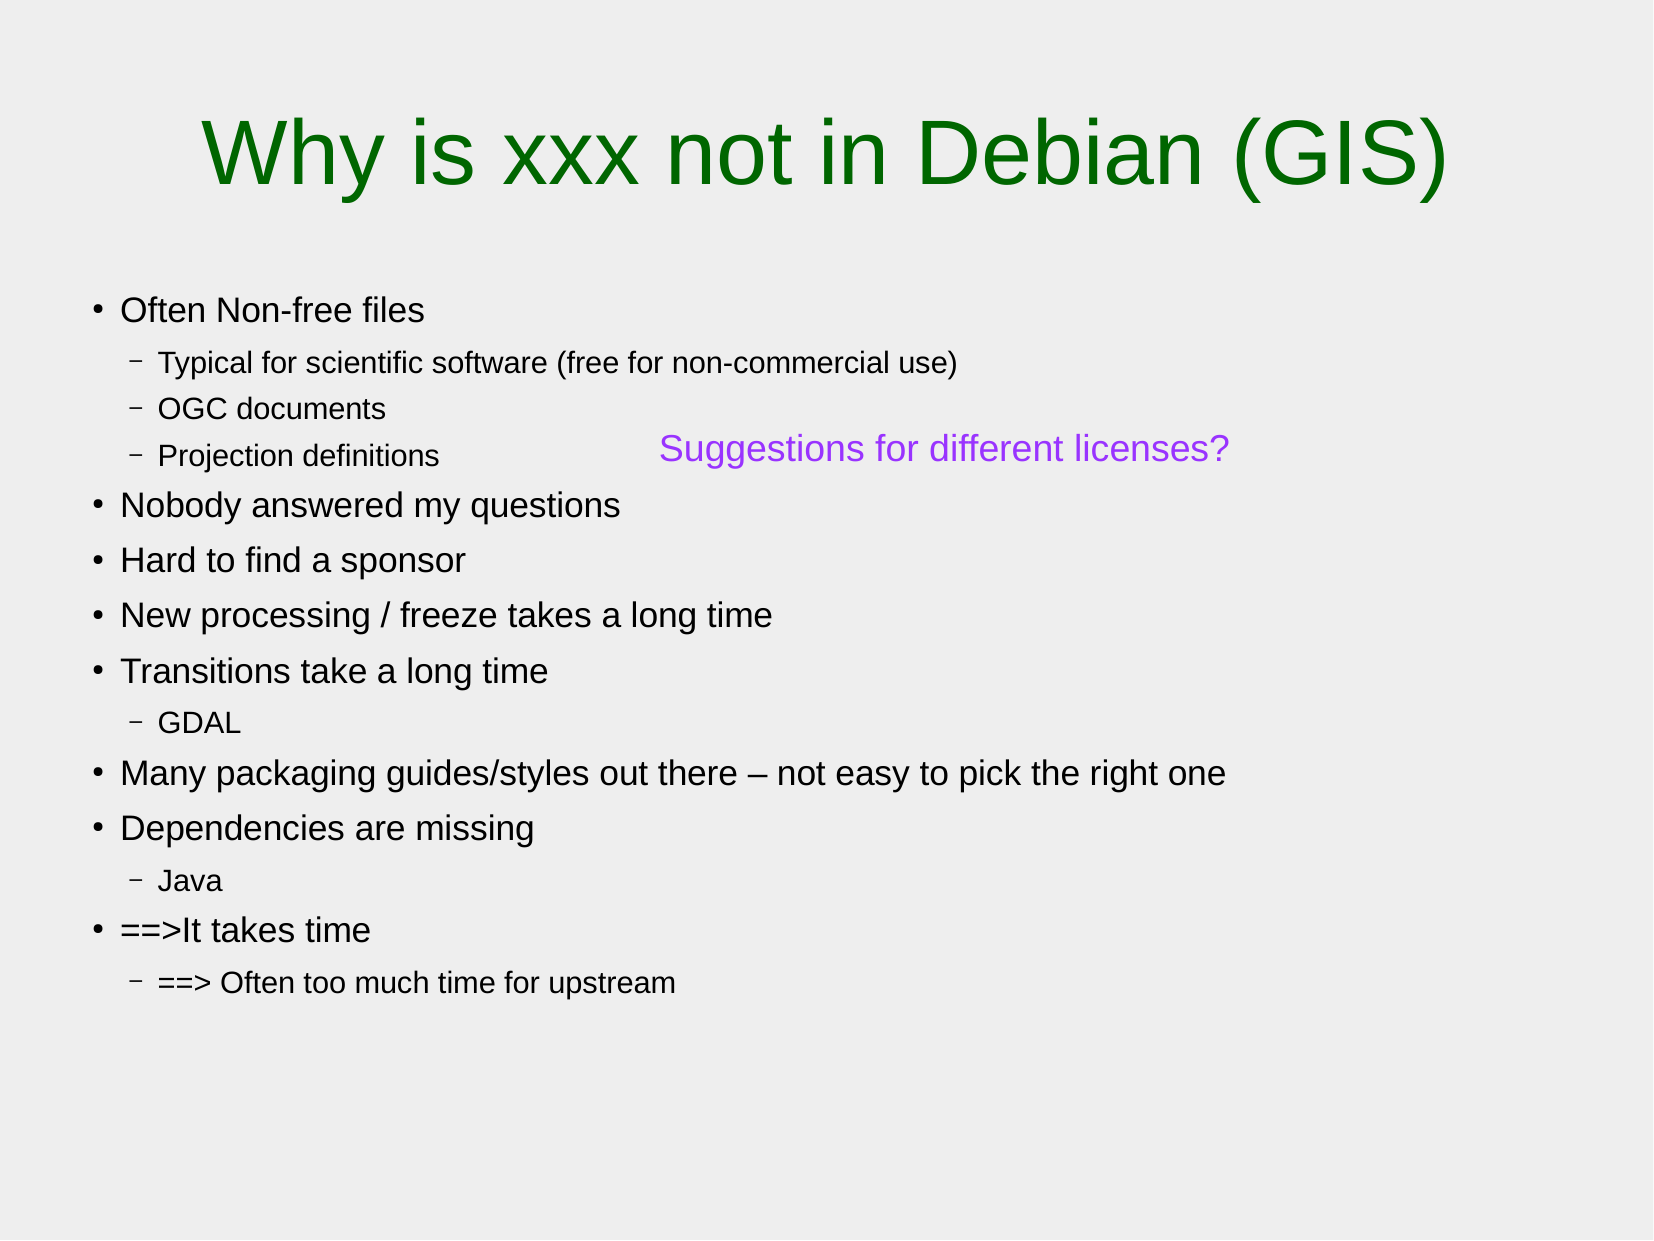

# Why is xxx not in Debian (GIS)
Often Non-free files
Typical for scientific software (free for non-commercial use)
OGC documents
Projection definitions
Nobody answered my questions
Hard to find a sponsor
New processing / freeze takes a long time
Transitions take a long time
GDAL
Many packaging guides/styles out there – not easy to pick the right one
Dependencies are missing
Java
==>It takes time
==> Often too much time for upstream
Suggestions for different licenses?